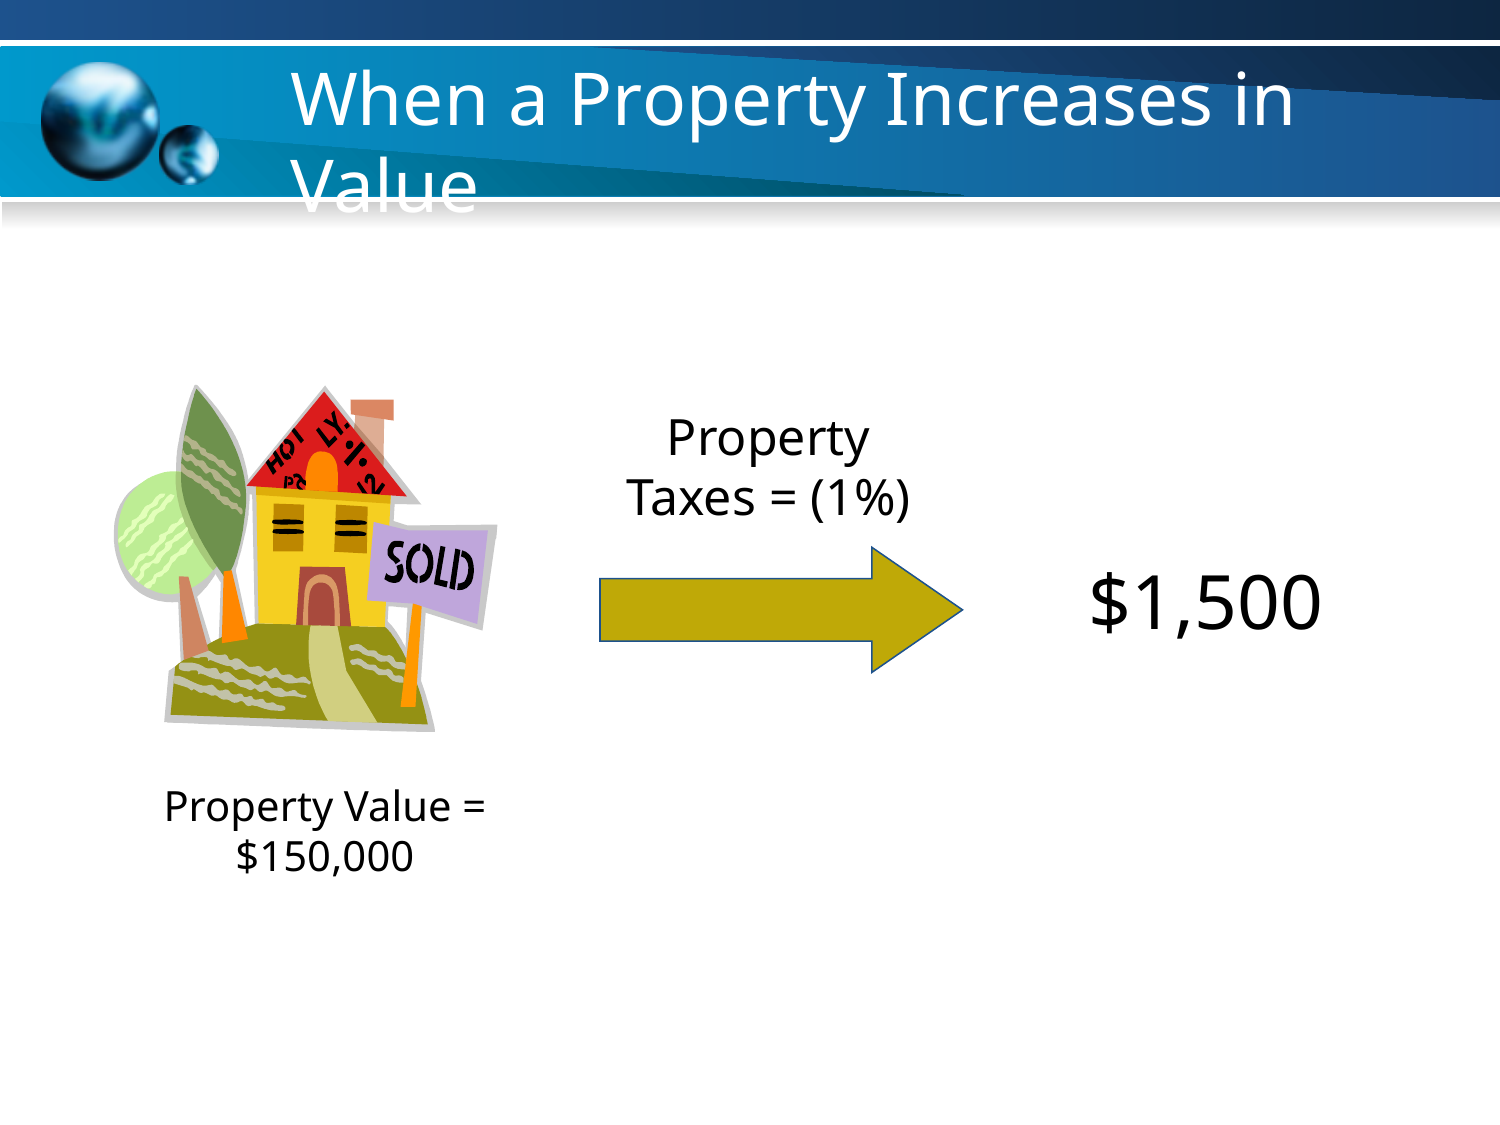

# When a Property Increases in Value
Property Taxes = (1%)
$1,500
Property Value = $150,000